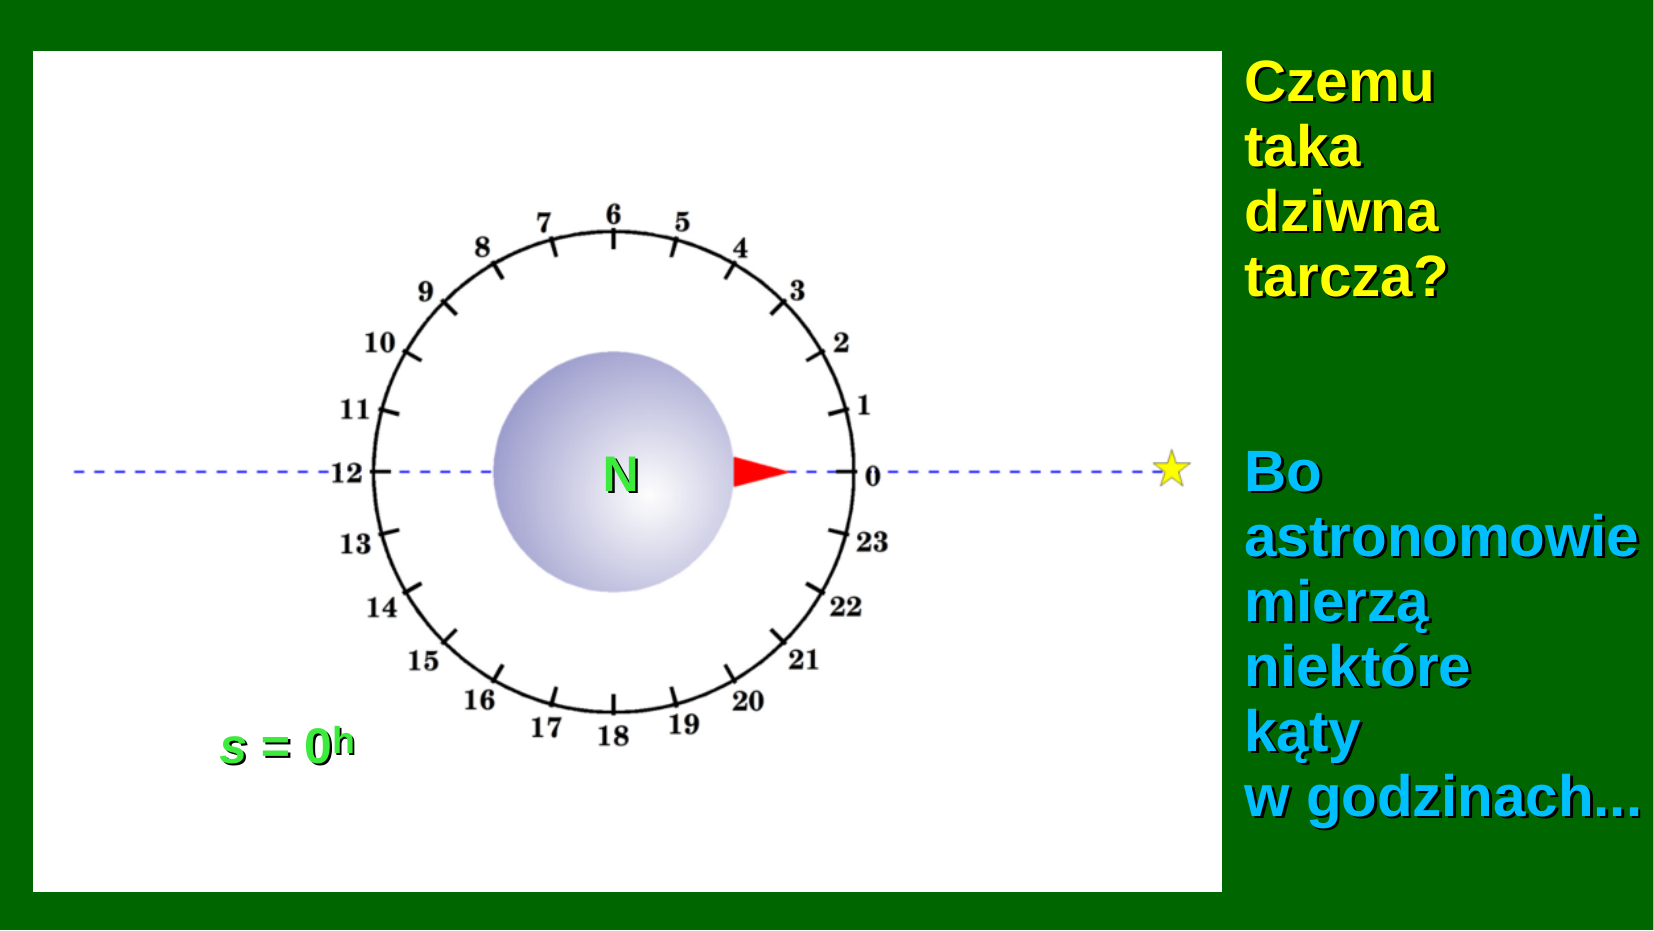

Czemu
taka
dziwna
tarcza?
Bo
astronomowie
mierzą
niektóre
kąty
w godzinach...
N
s = 0h